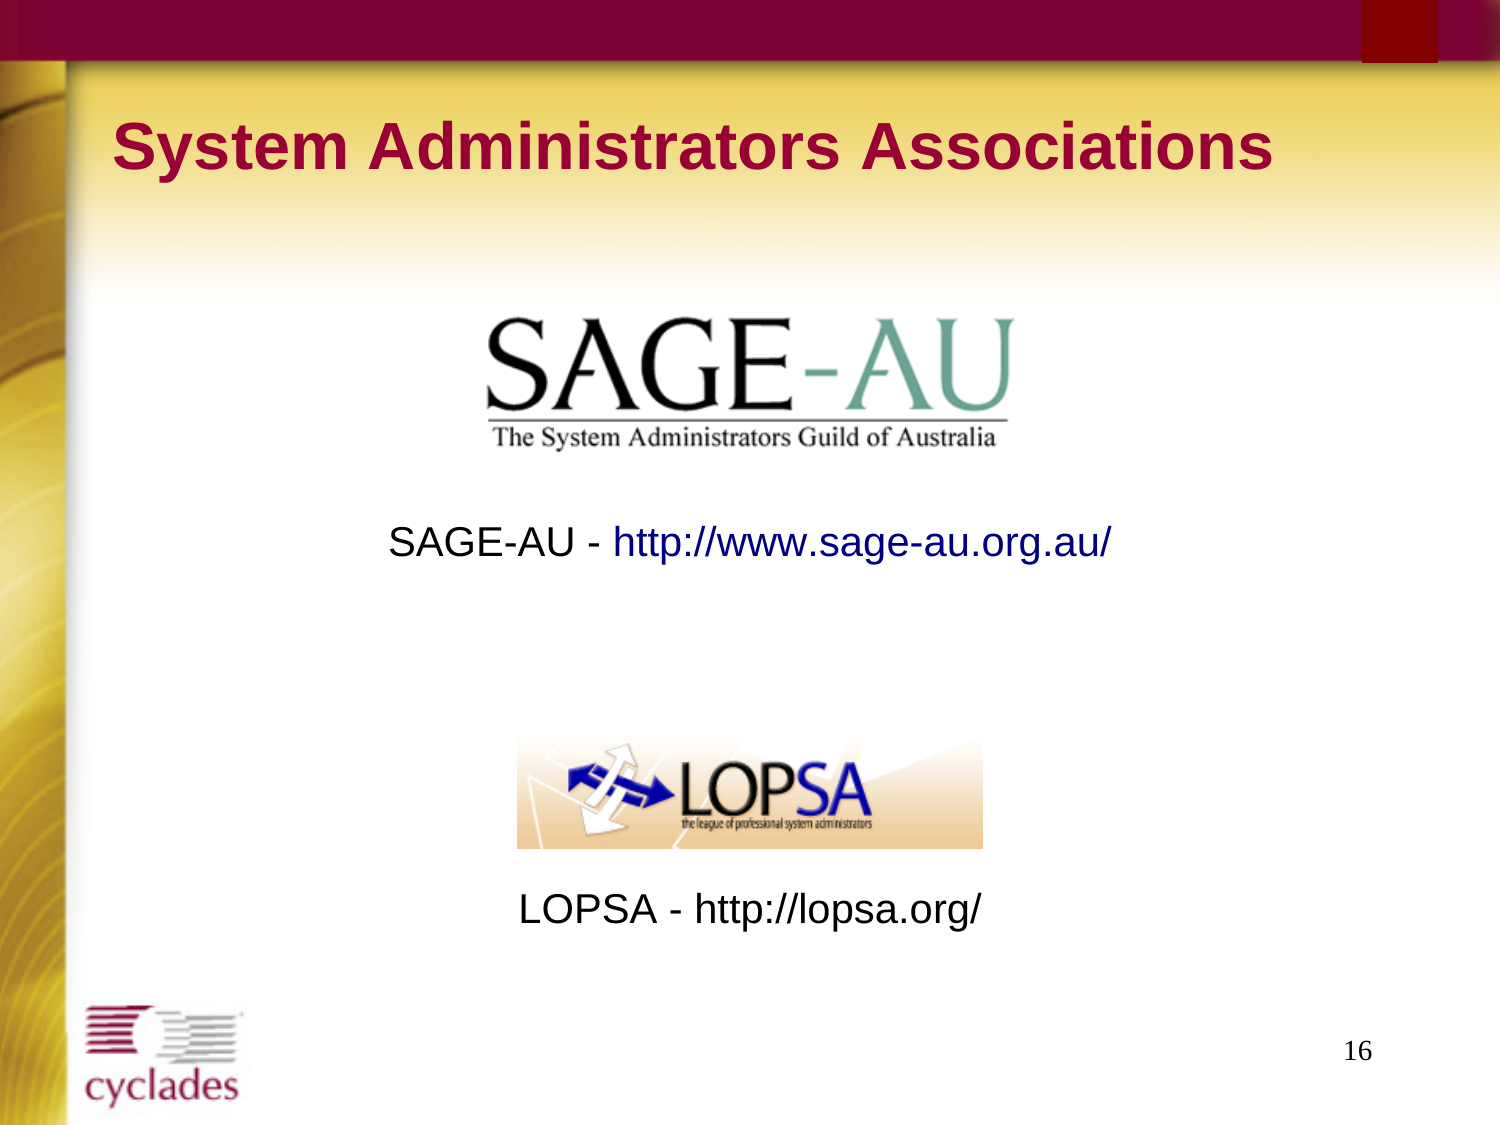

# System Administrators Associations
SAGE-AU - http://www.sage-au.org.au/
LOPSA - http://lopsa.org/